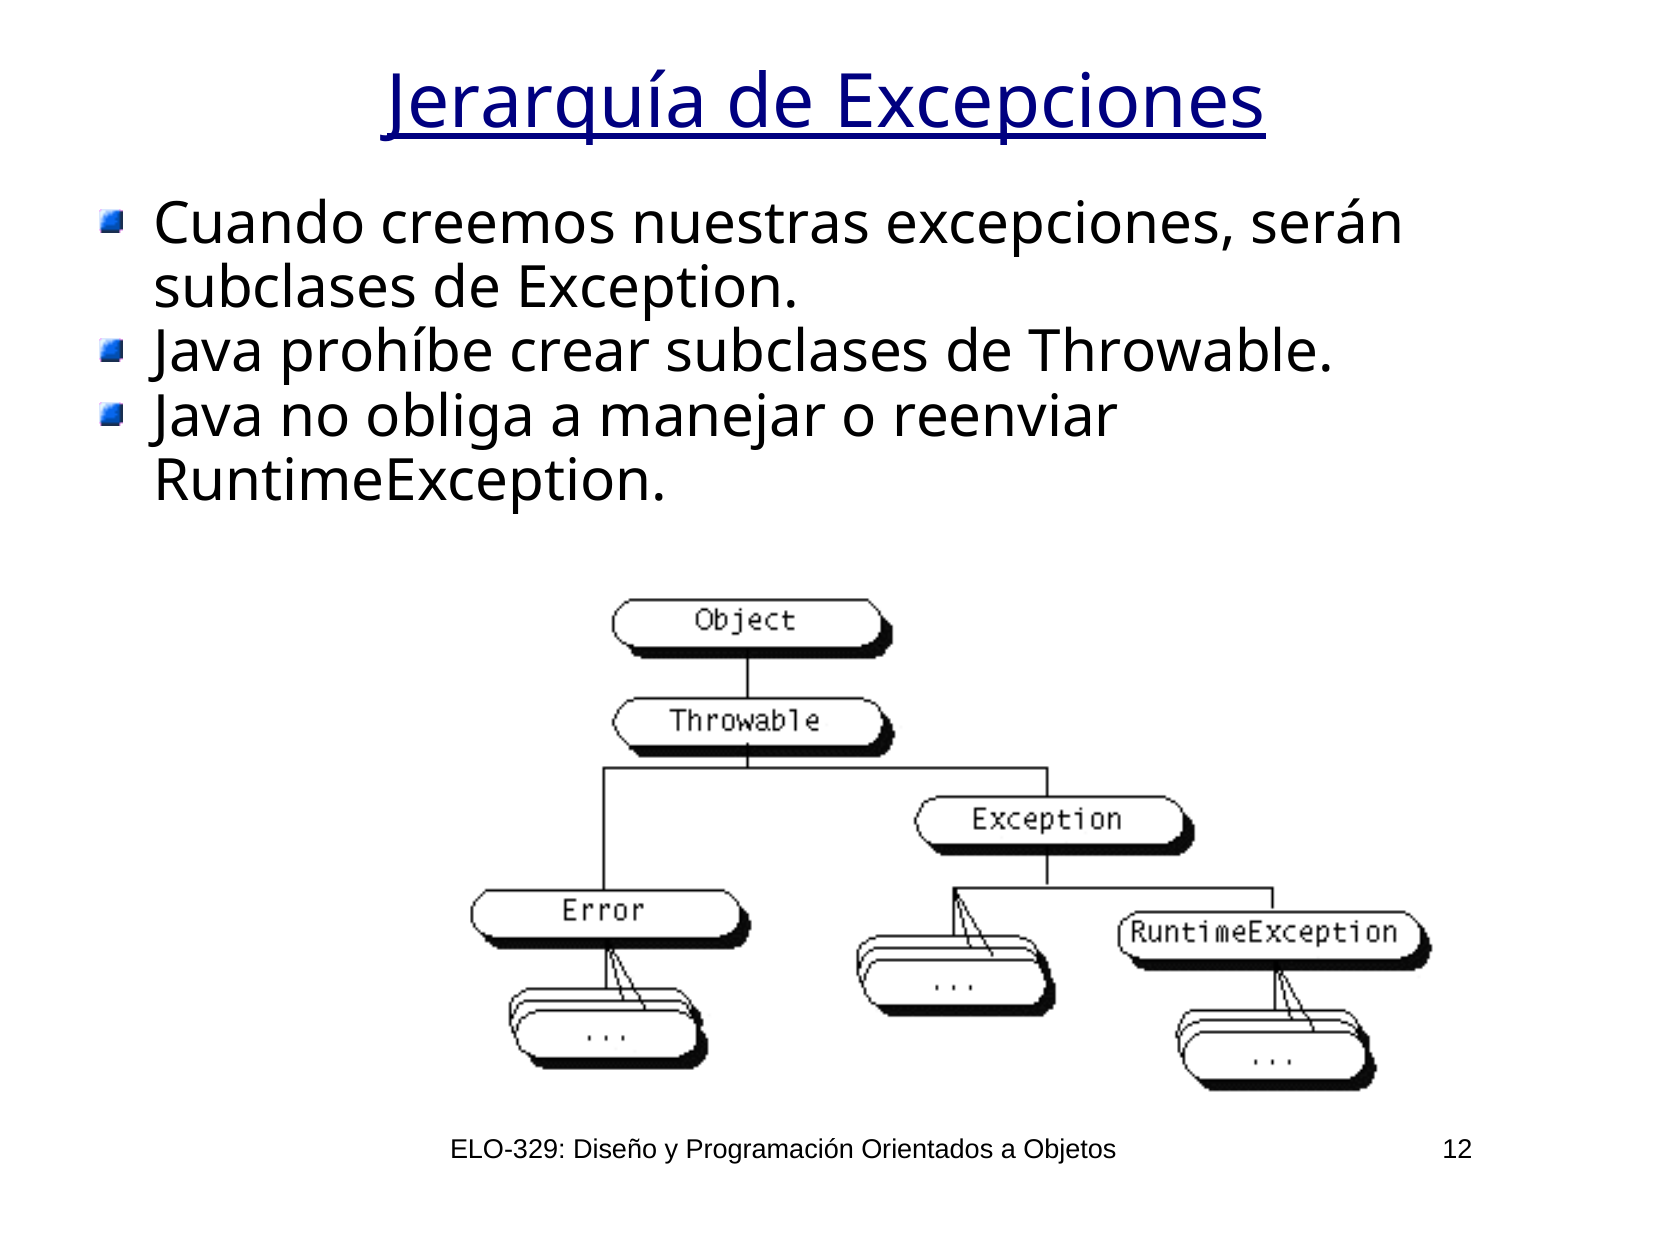

# Jerarquía de Excepciones
Cuando creemos nuestras excepciones, serán subclases de Exception.
Java prohíbe crear subclases de Throwable.
Java no obliga a manejar o reenviar RuntimeException.
12